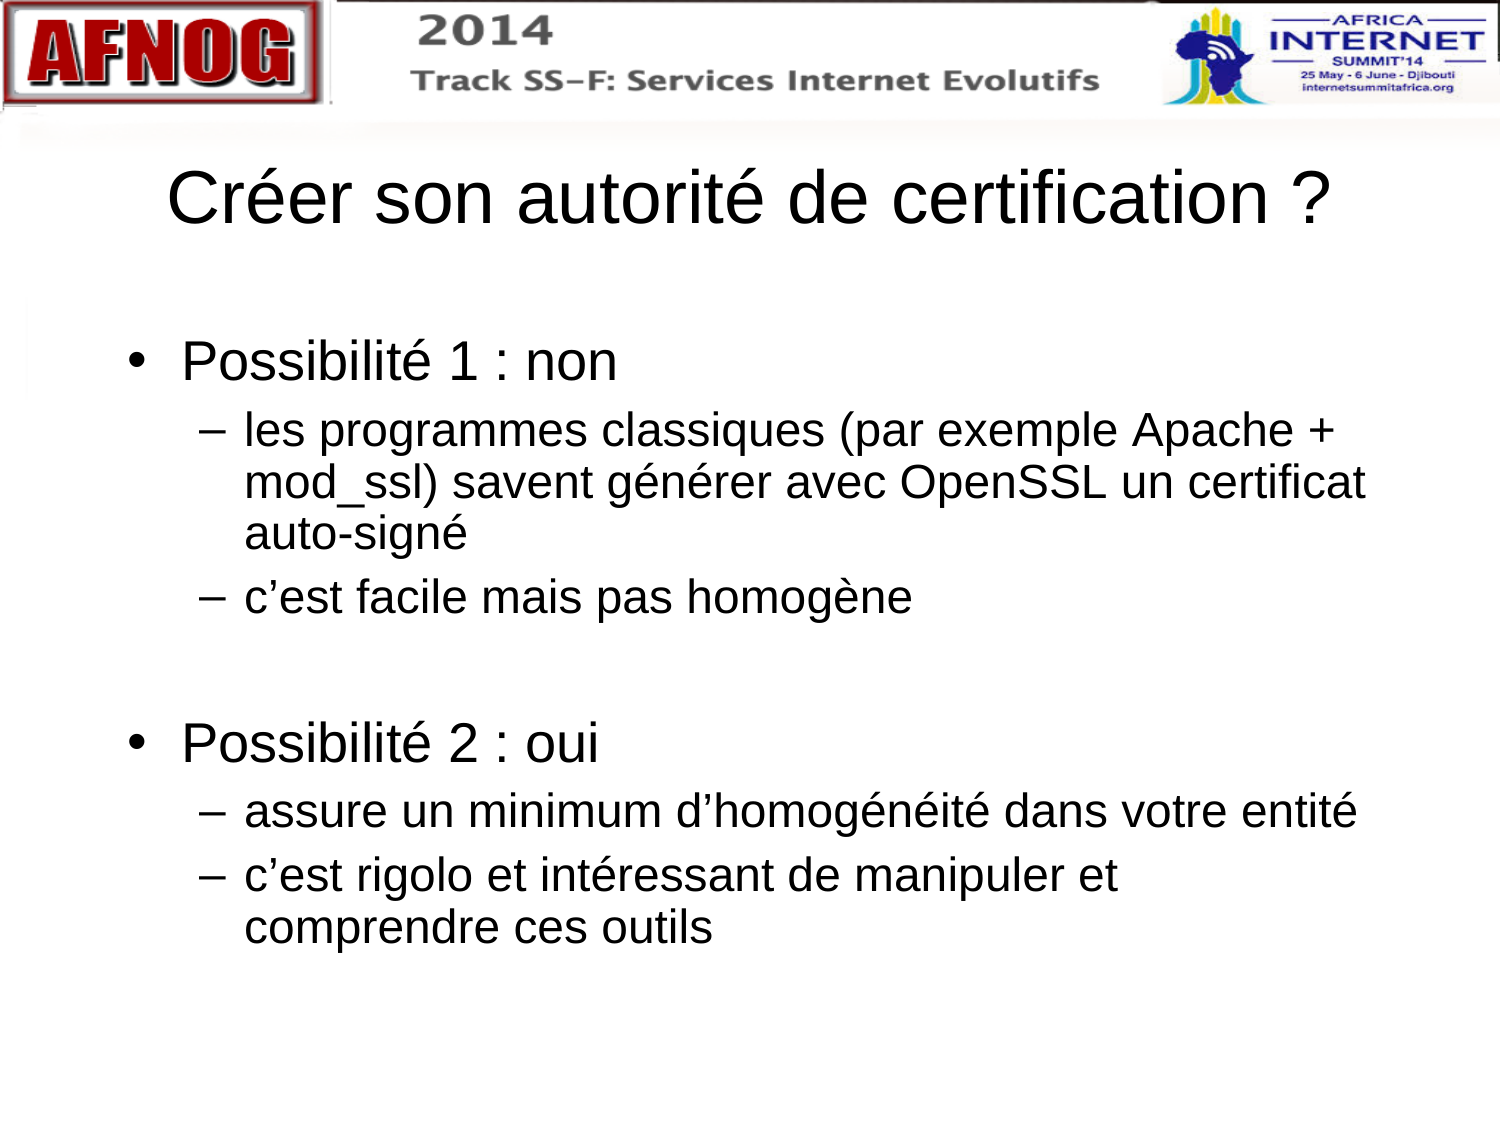

# Créer son autorité de certification ?
Possibilité 1 : non
les programmes classiques (par exemple Apache + mod_ssl) savent générer avec OpenSSL un certificat auto-signé
c’est facile mais pas homogène
Possibilité 2 : oui
assure un minimum d’homogénéité dans votre entité
c’est rigolo et intéressant de manipuler et comprendre ces outils
30